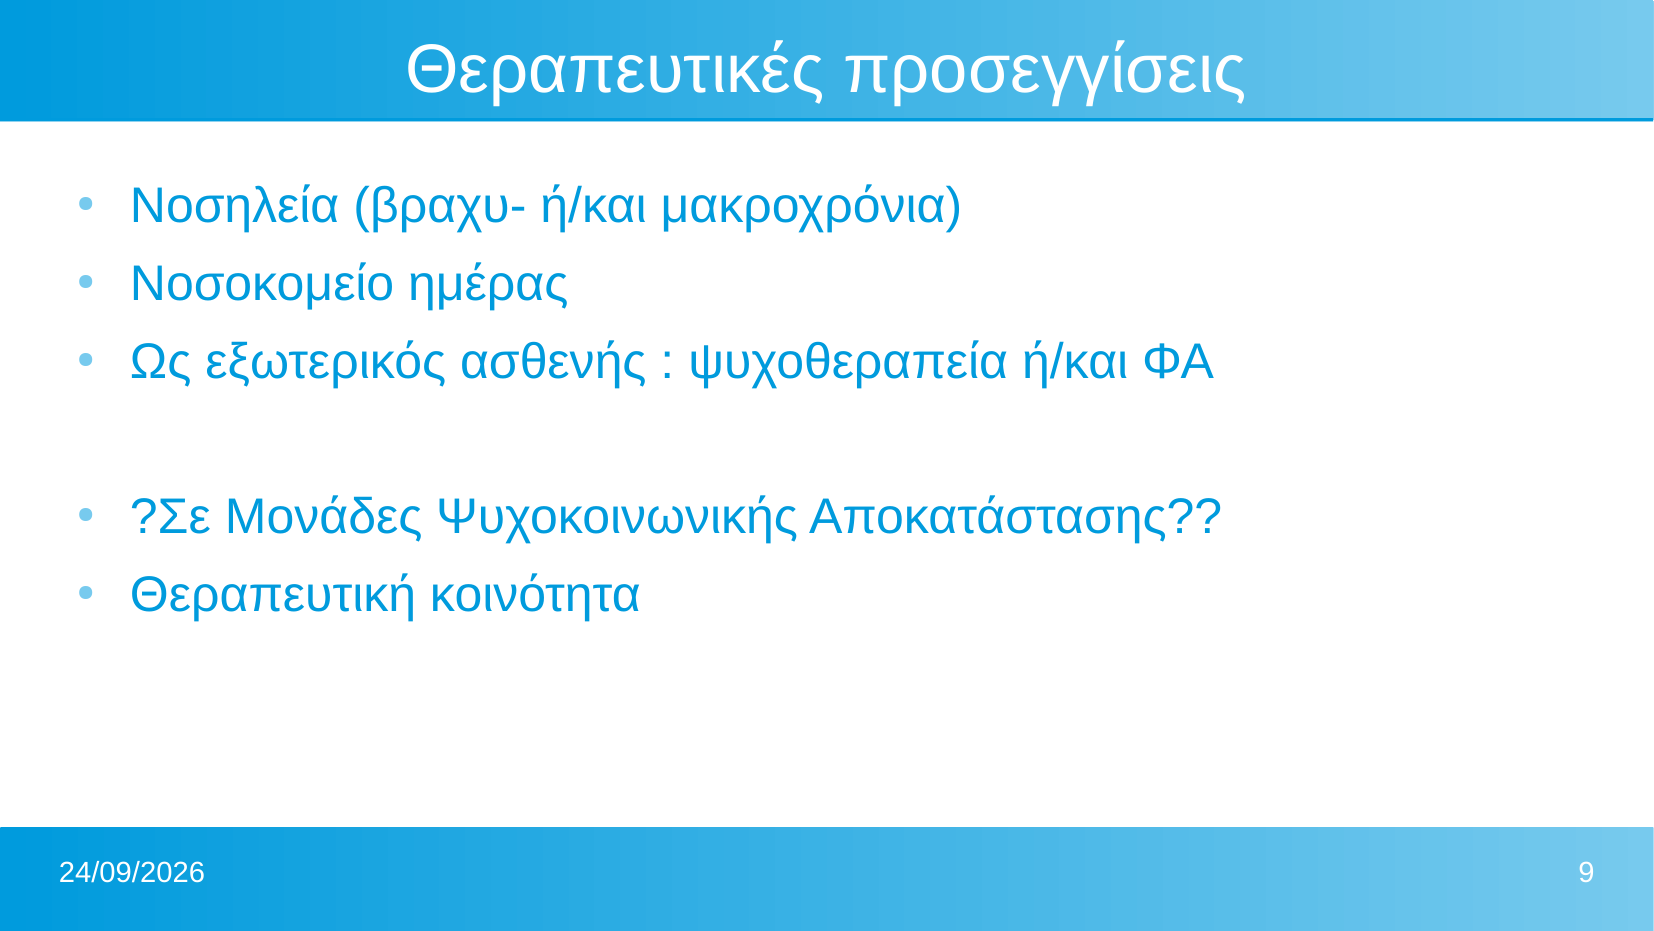

# Θεραπευτικές προσεγγίσεις
Νοσηλεία (βραχυ- ή/και μακροχρόνια)
Νοσοκομείο ημέρας
Ως εξωτερικός ασθενής : ψυχοθεραπεία ή/και ΦΑ
?Σε Μονάδες Ψυχοκοινωνικής Αποκατάστασης??
Θεραπευτική κοινότητα
9